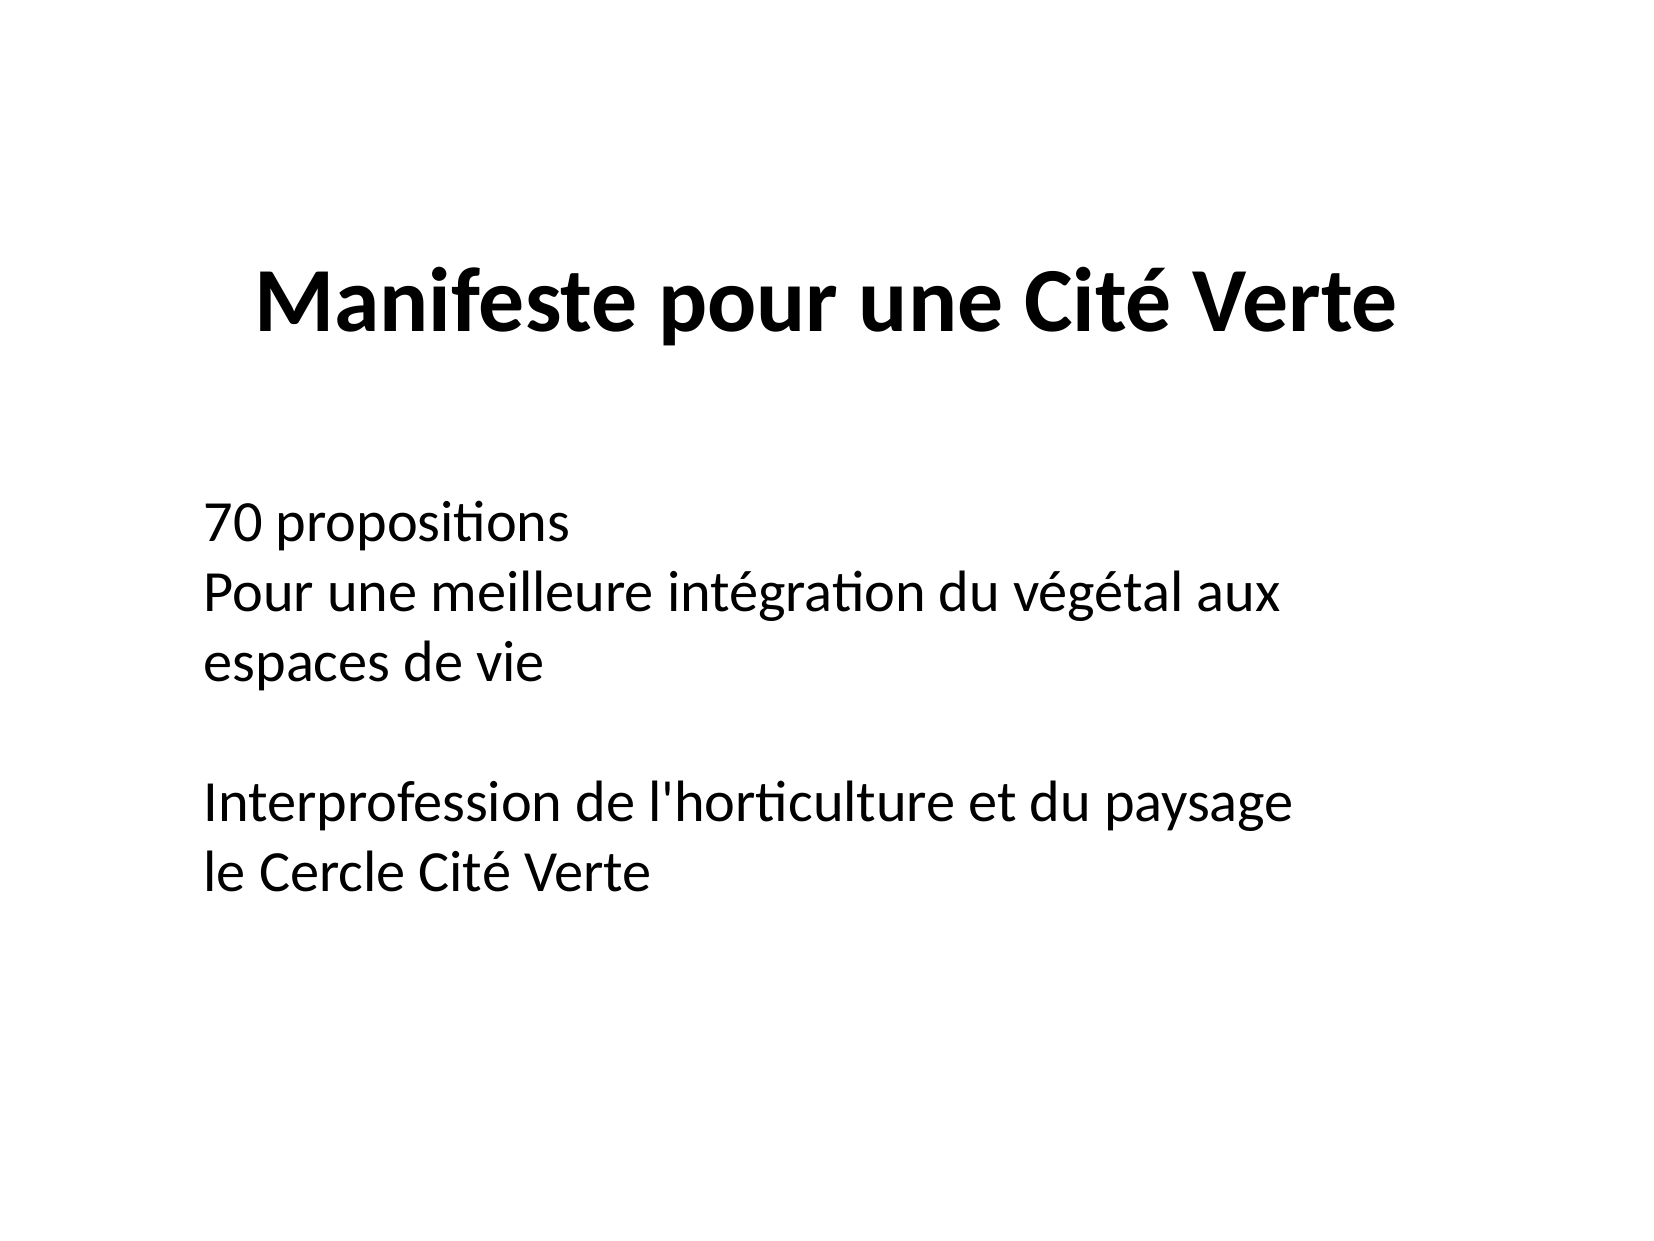

Manifeste pour une Cité Verte
70 propositions
Pour une meilleure intégration du végétal aux espaces de vie
Interprofession de l'horticulture et du paysage
le Cercle Cité Verte